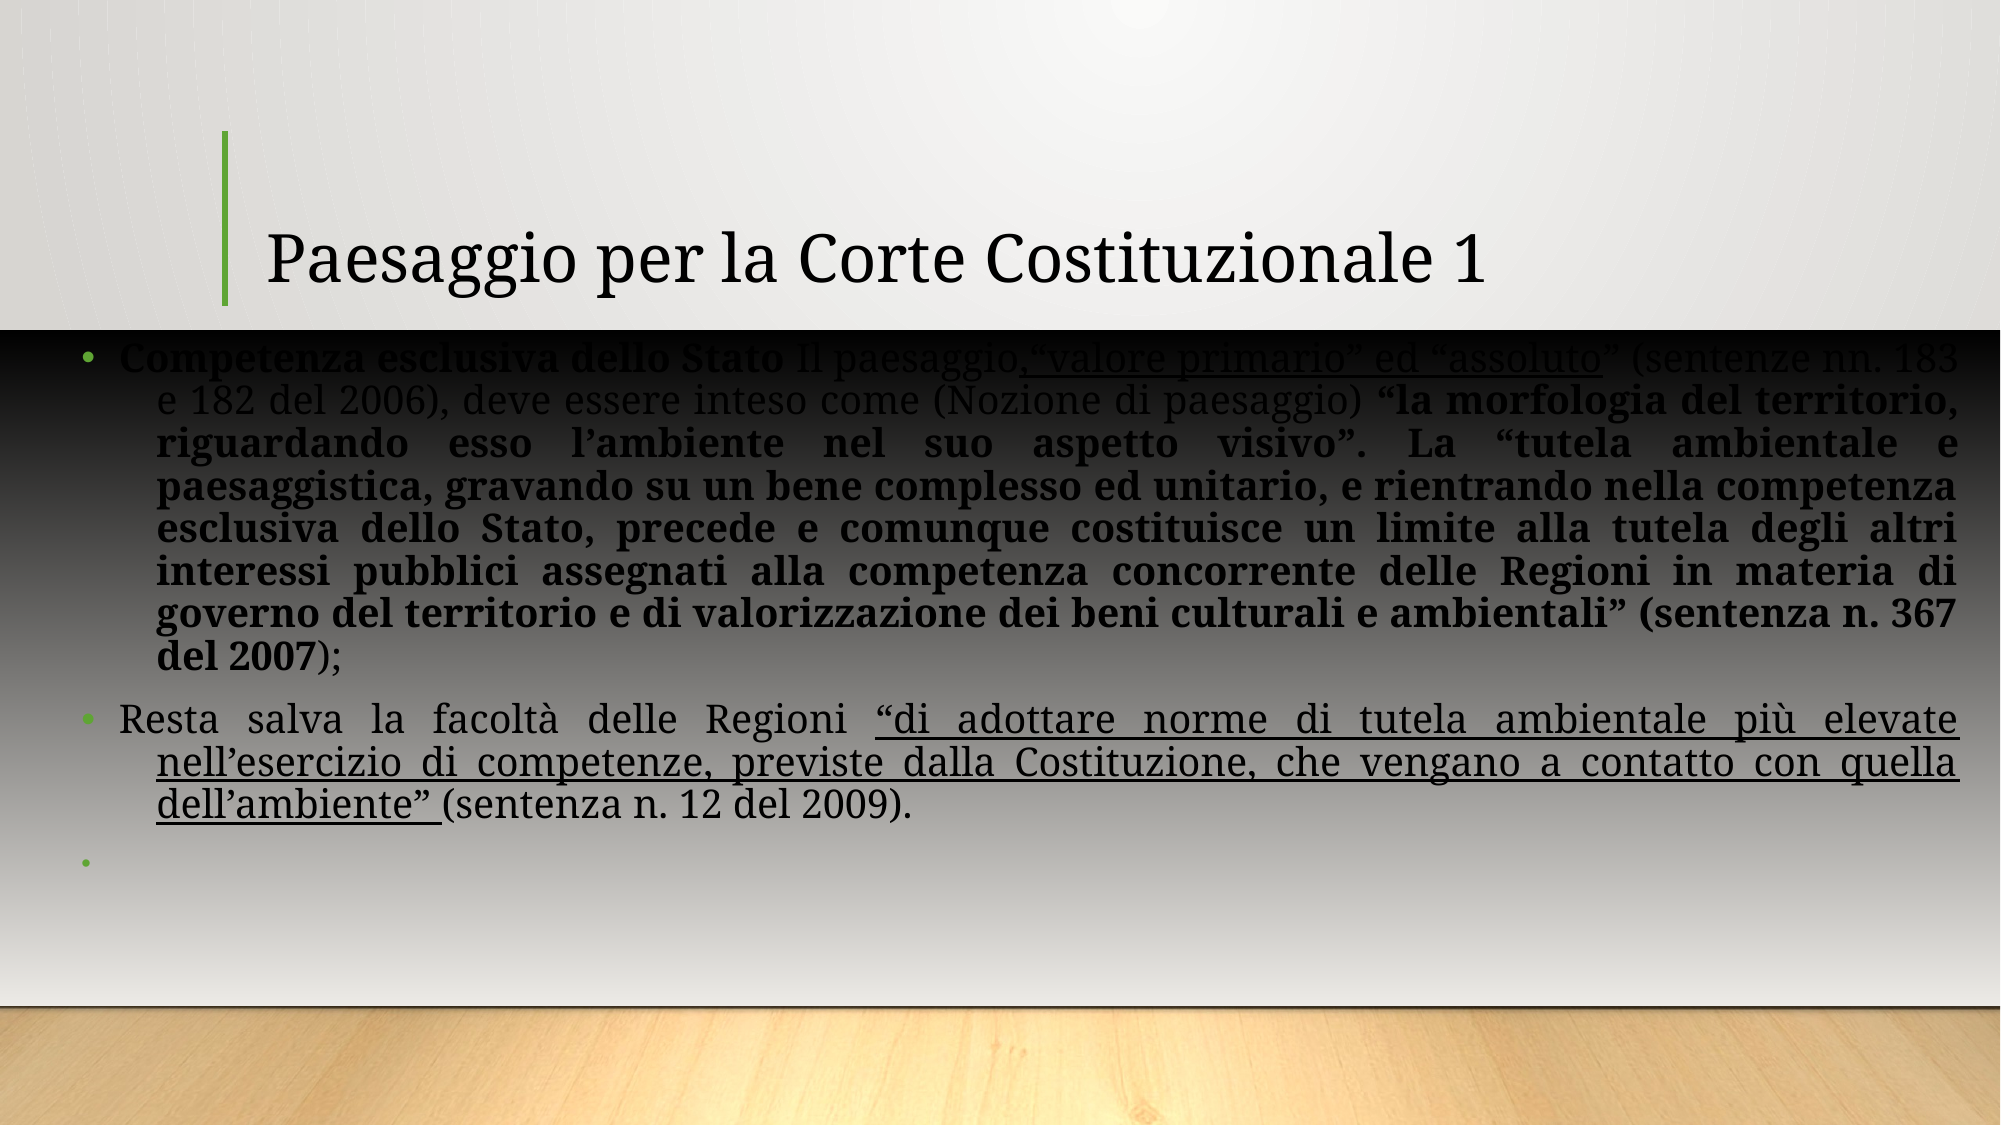

# Paesaggio per la Corte Costituzionale 1
Competenza esclusiva dello Stato Il paesaggio,“valore primario” ed “assoluto” (sentenze nn. 183 e 182 del 2006), deve essere inteso come (Nozione di paesaggio) “la morfologia del territorio, riguardando esso l’ambiente nel suo aspetto visivo”. La “tutela ambientale e paesaggistica, gravando su un bene complesso ed unitario, e rientrando nella competenza esclusiva dello Stato, precede e comunque costituisce un limite alla tutela degli altri interessi pubblici assegnati alla competenza concorrente delle Regioni in materia di governo del territorio e di valorizzazione dei beni culturali e ambientali” (sentenza n. 367 del 2007);
Resta salva la facoltà delle Regioni “di adottare norme di tutela ambientale più elevate nell’esercizio di competenze, previste dalla Costituzione, che vengano a contatto con quella dell’ambiente” (sentenza n. 12 del 2009).